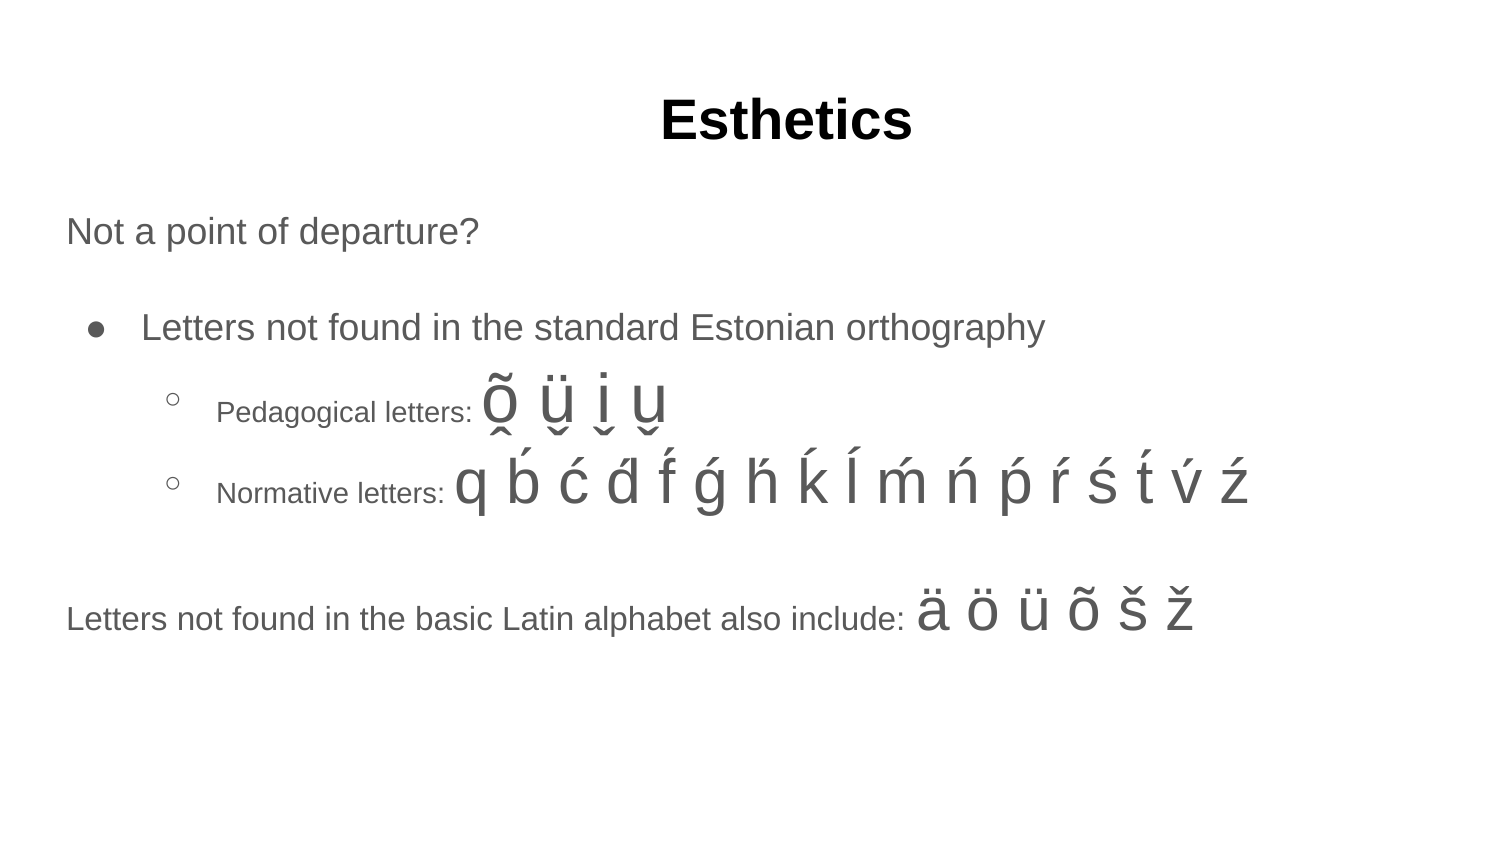

# Esthetics
Not a point of departure?
Letters not found in the standard Estonian orthography
Pedagogical letters: õ̭ ü̬ i̬ u̬
Normative letters: q b́ ć d́ f́ ǵ h́ ḱ ĺ ḿ ń ṕ ŕ ś t́ v́ ź
Letters not found in the basic Latin alphabet also include: ä ö ü õ š ž